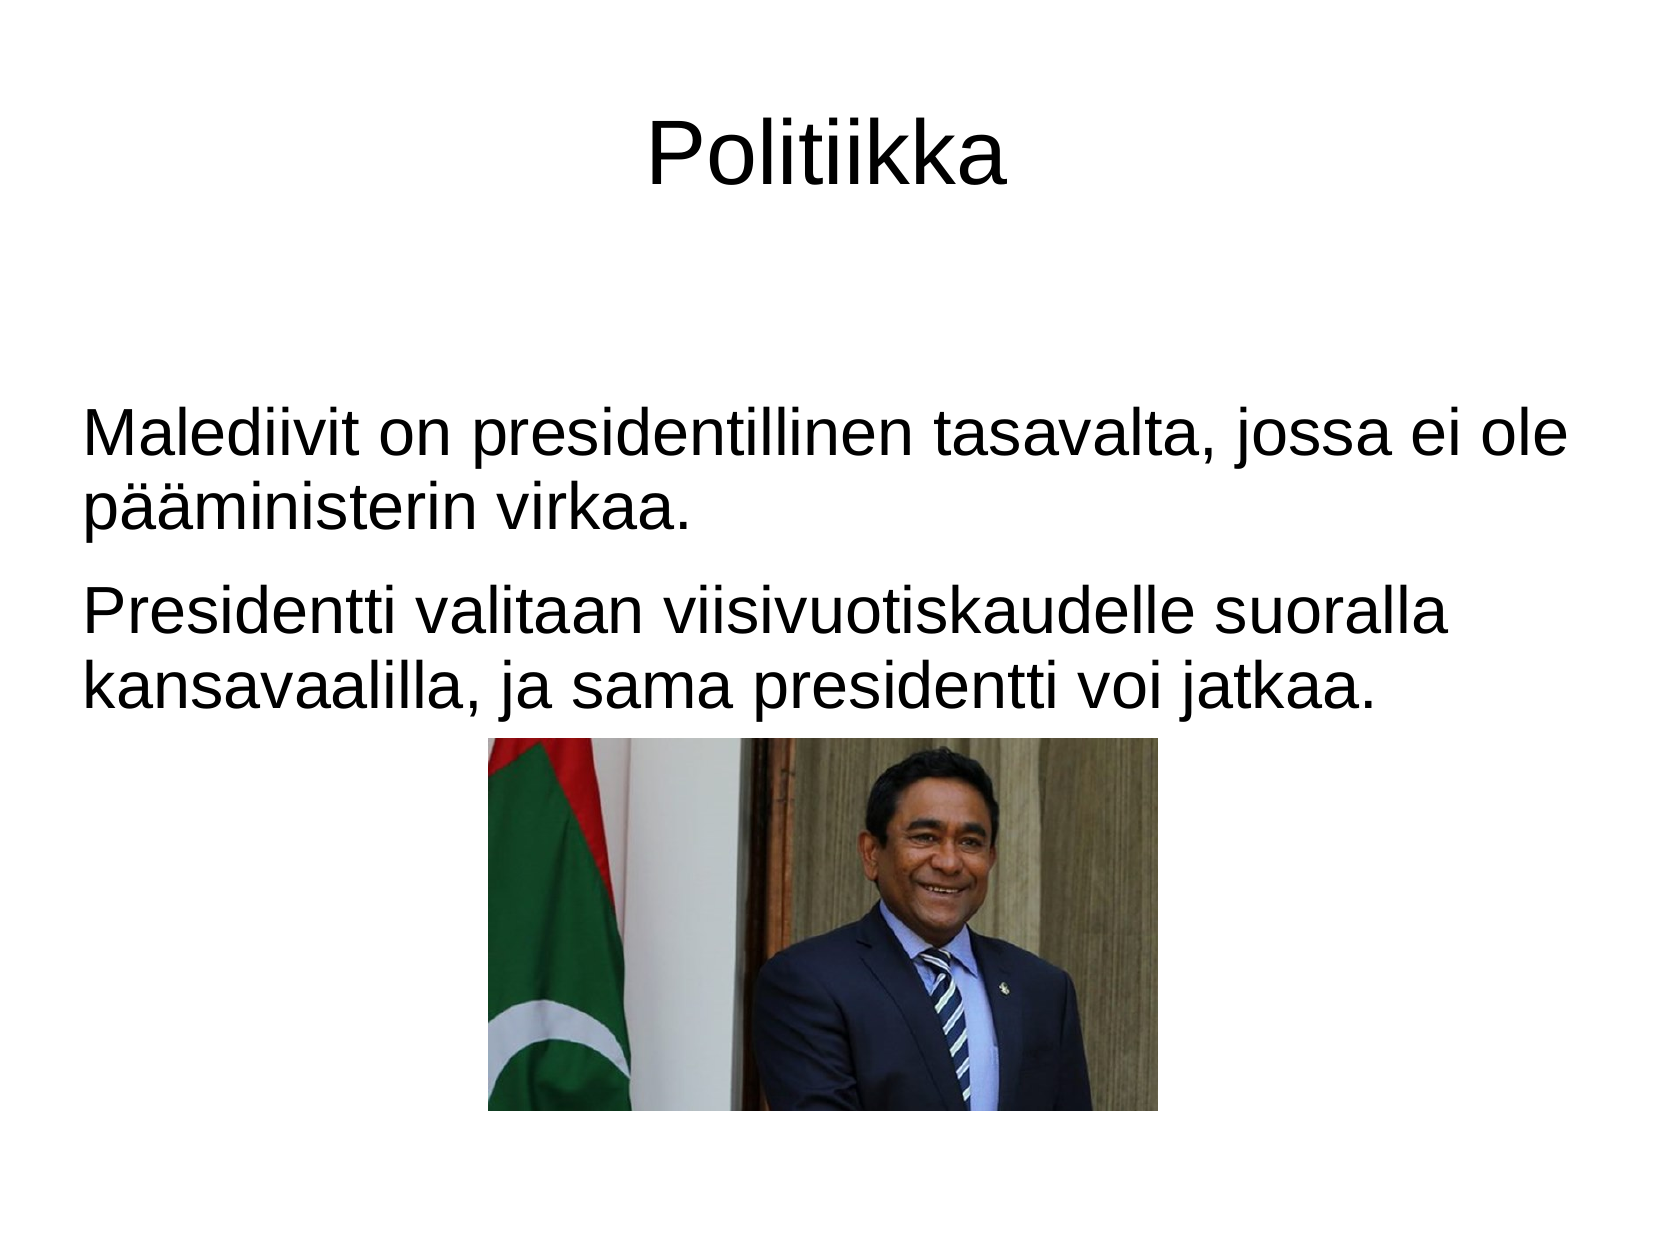

# Politiikka
Malediivit on presidentillinen tasavalta, jossa ei ole pääministerin virkaa.
Presidentti valitaan viisivuotiskaudelle suoralla kansavaalilla, ja sama presidentti voi jatkaa.